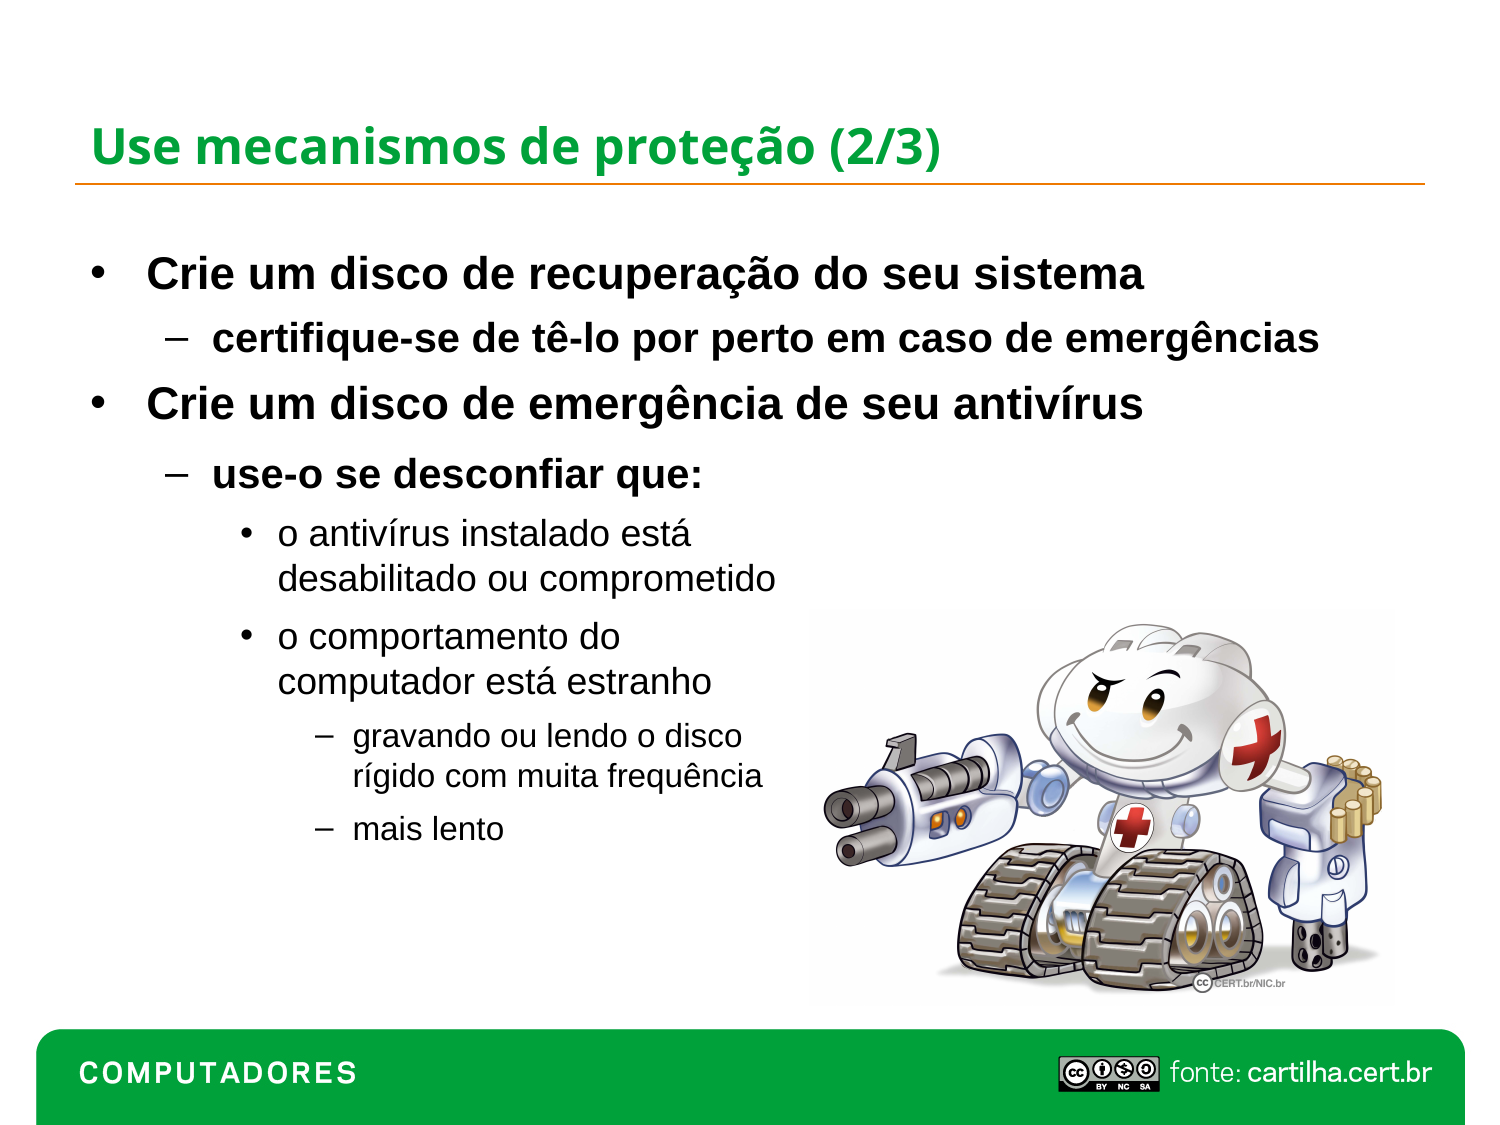

Use mecanismos de proteção (2/3)
Crie um disco de recuperação do seu sistema
certifique-se de tê-lo por perto em caso de emergências
Crie um disco de emergência de seu antivírus
# use-o se desconfiar que:
o antivírus instalado está desabilitado ou comprometido
o comportamento do computador está estranho
gravando ou lendo o disco rígido com muita frequência
mais lento